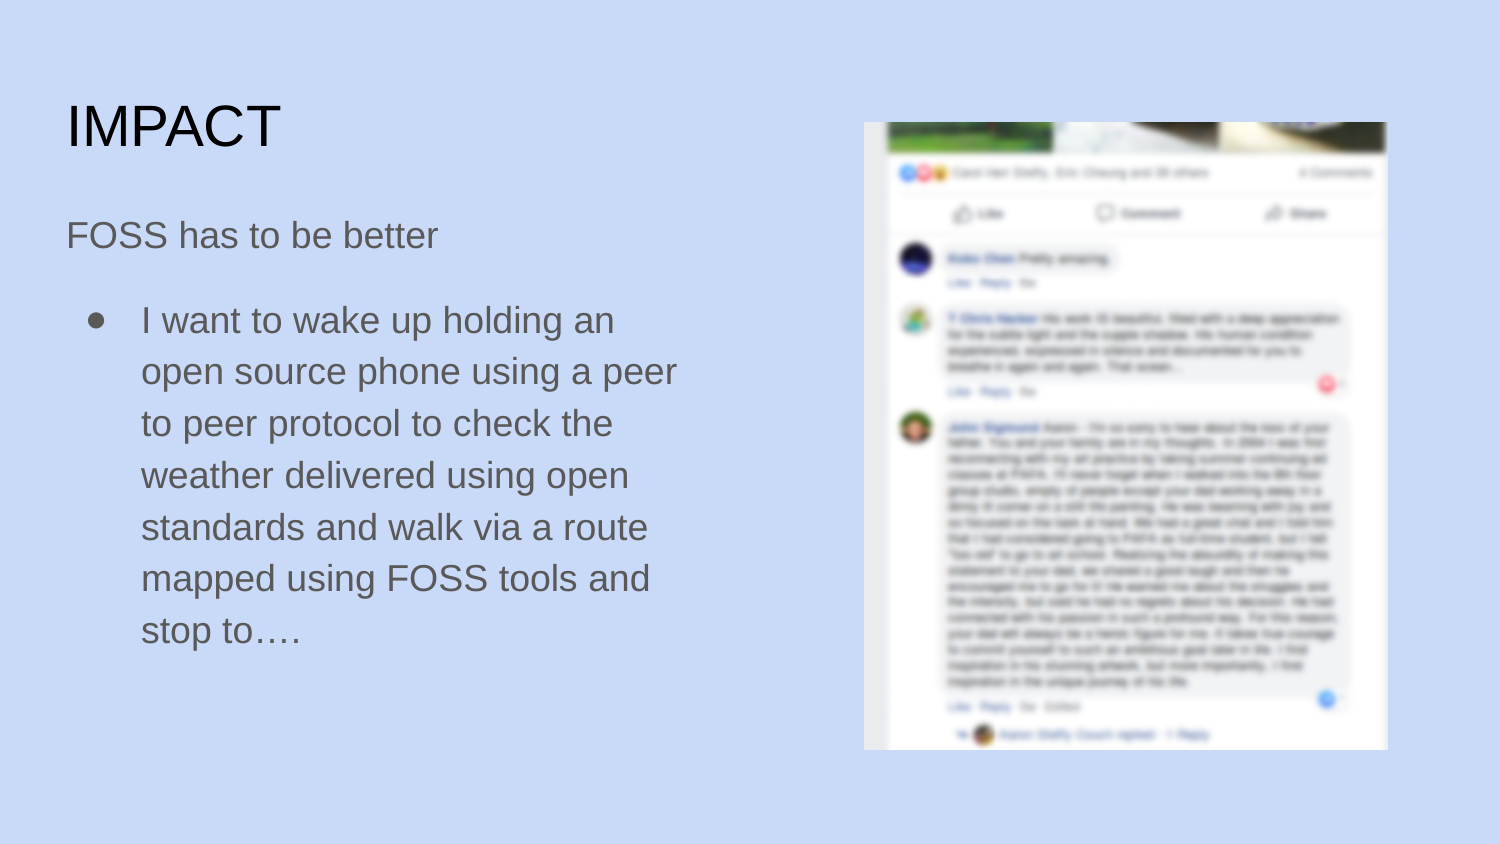

# IMPACT
FOSS has to be better
I want to wake up holding an open source phone using a peer to peer protocol to check the weather delivered using open standards and walk via a route mapped using FOSS tools and stop to….